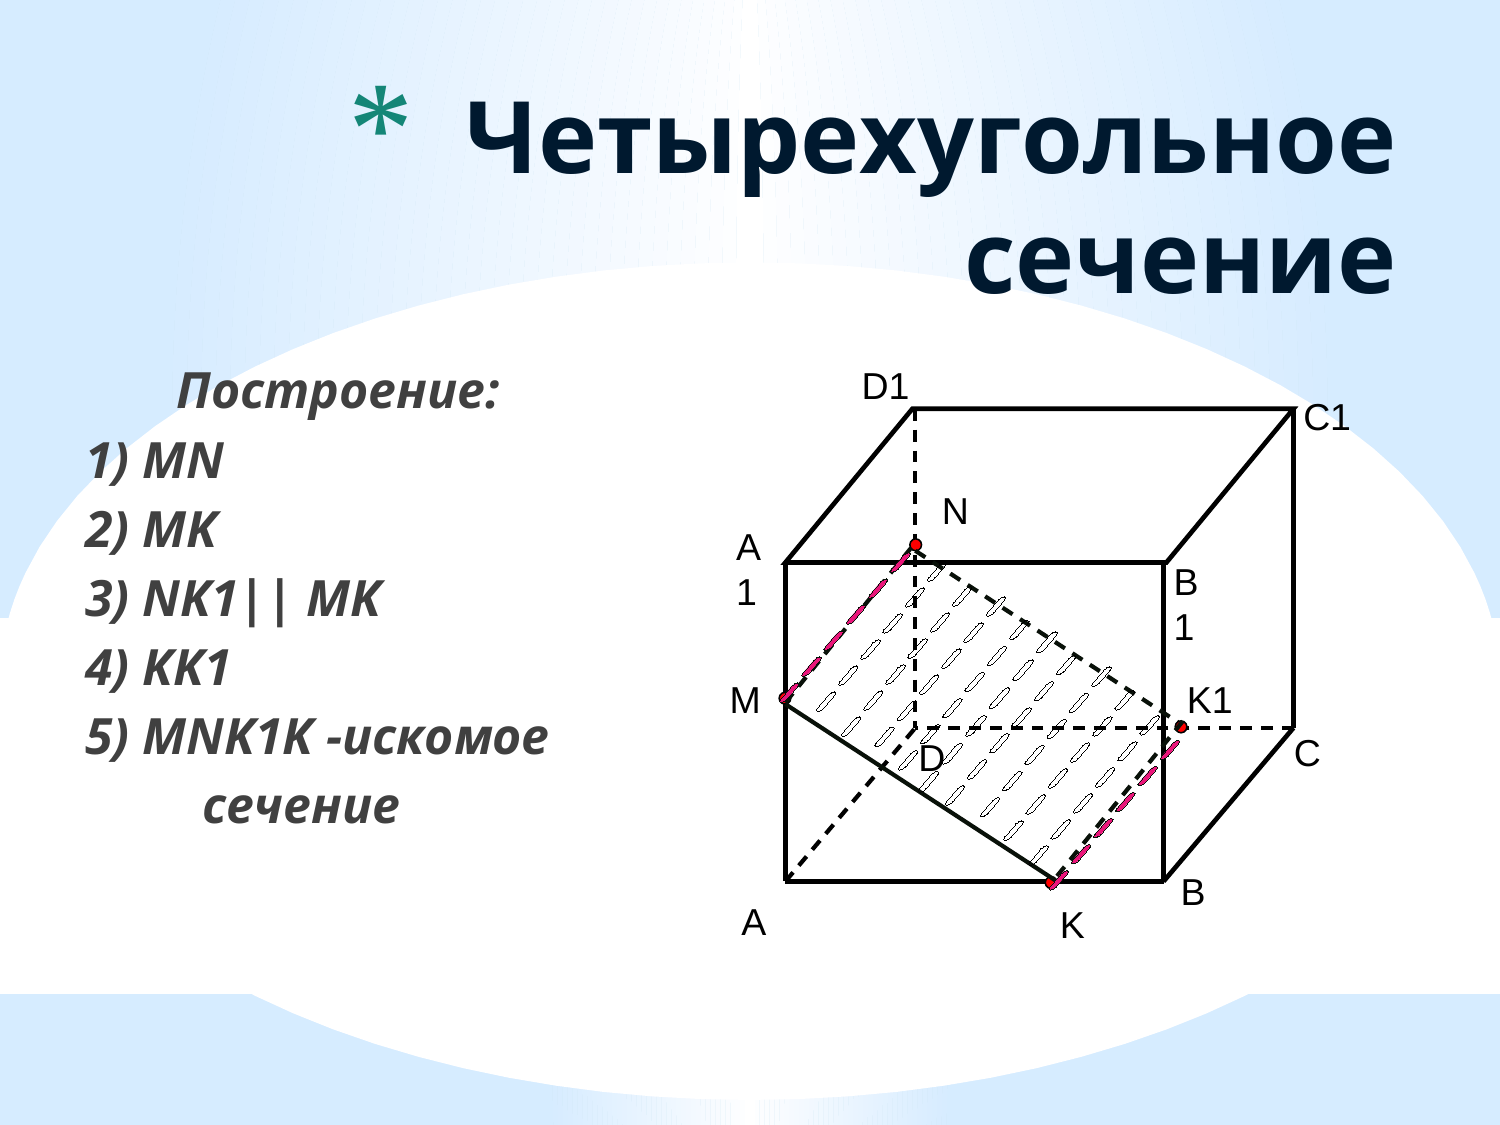

# Четырехугольное сечение
 Построение:
1) MN
2) MK
3) NK1|| MK
4) KK1
5) MNK1K -искомое
 сечение
D1
C1
N
A1
B1
M
K1
C
D
B
A
K